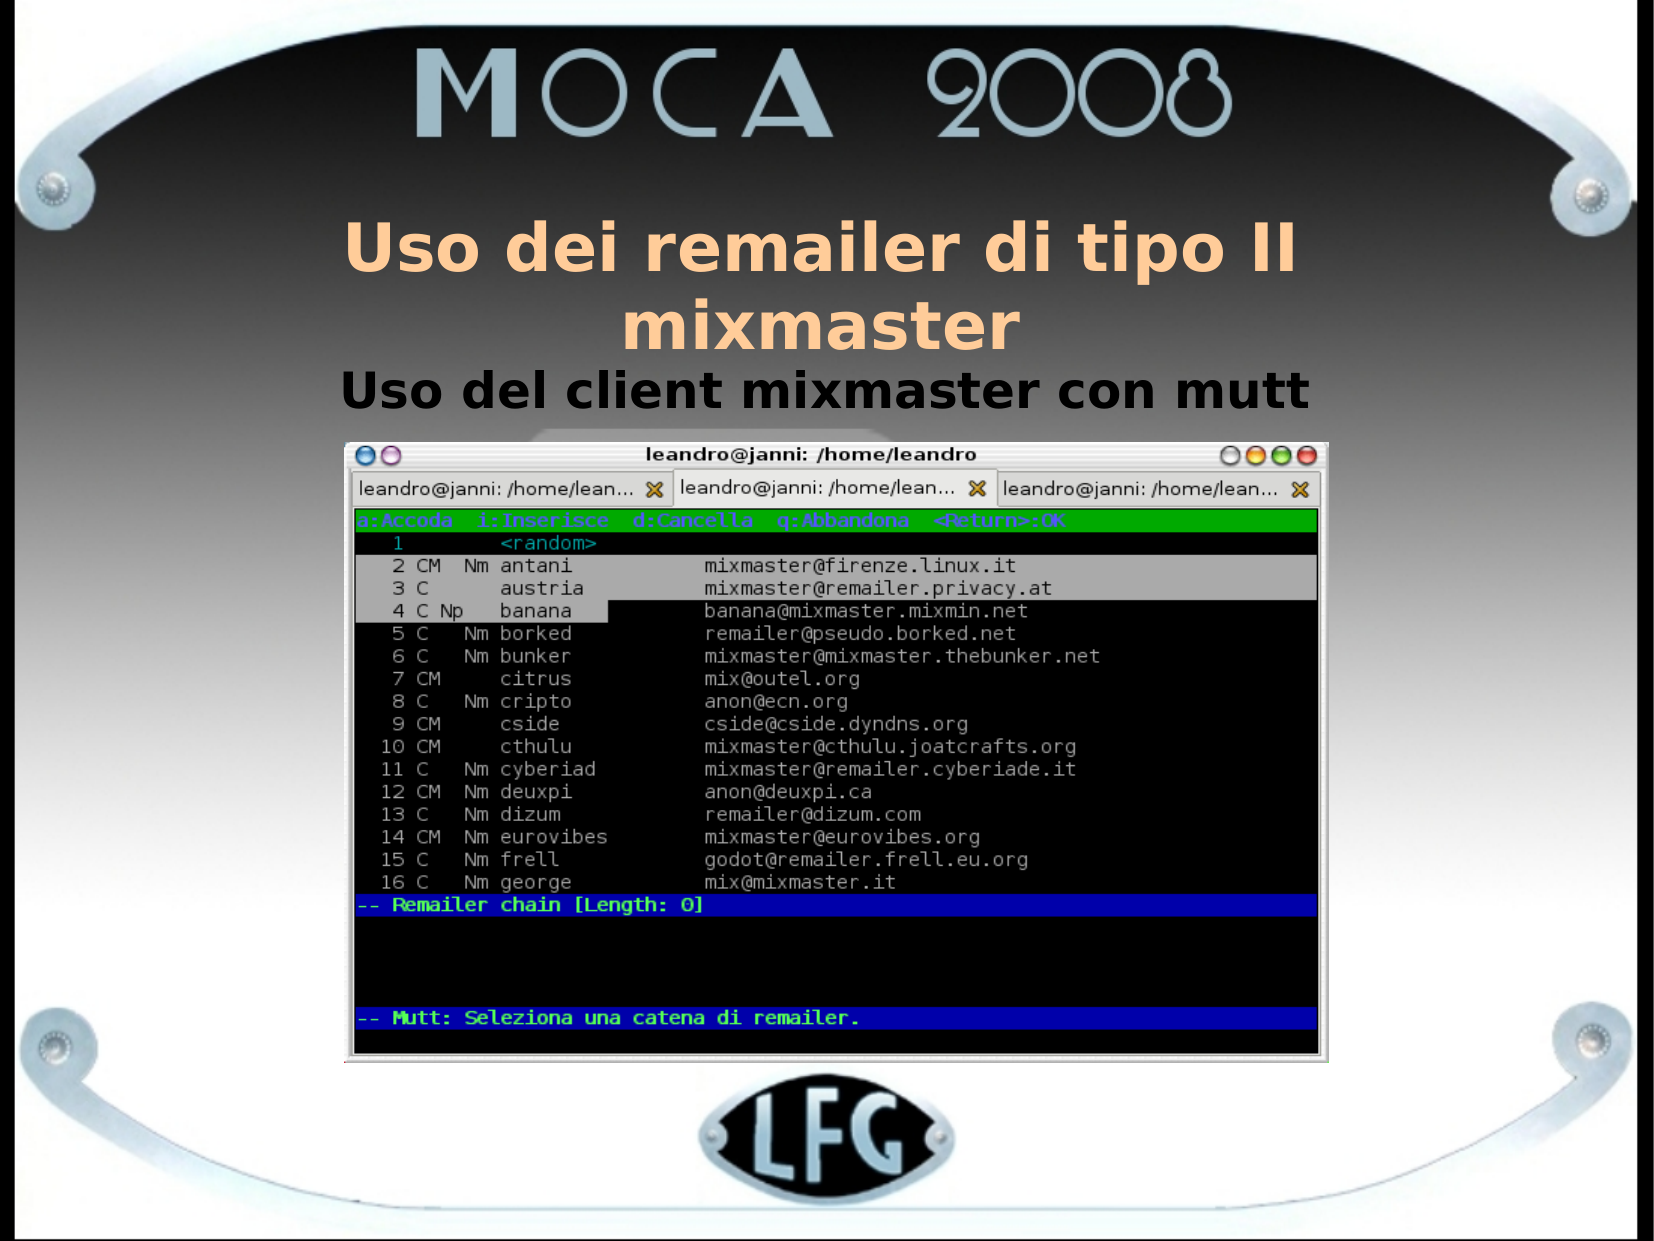

# Uso dei remailer di tipo II mixmaster
Uso del client mixmaster con mutt